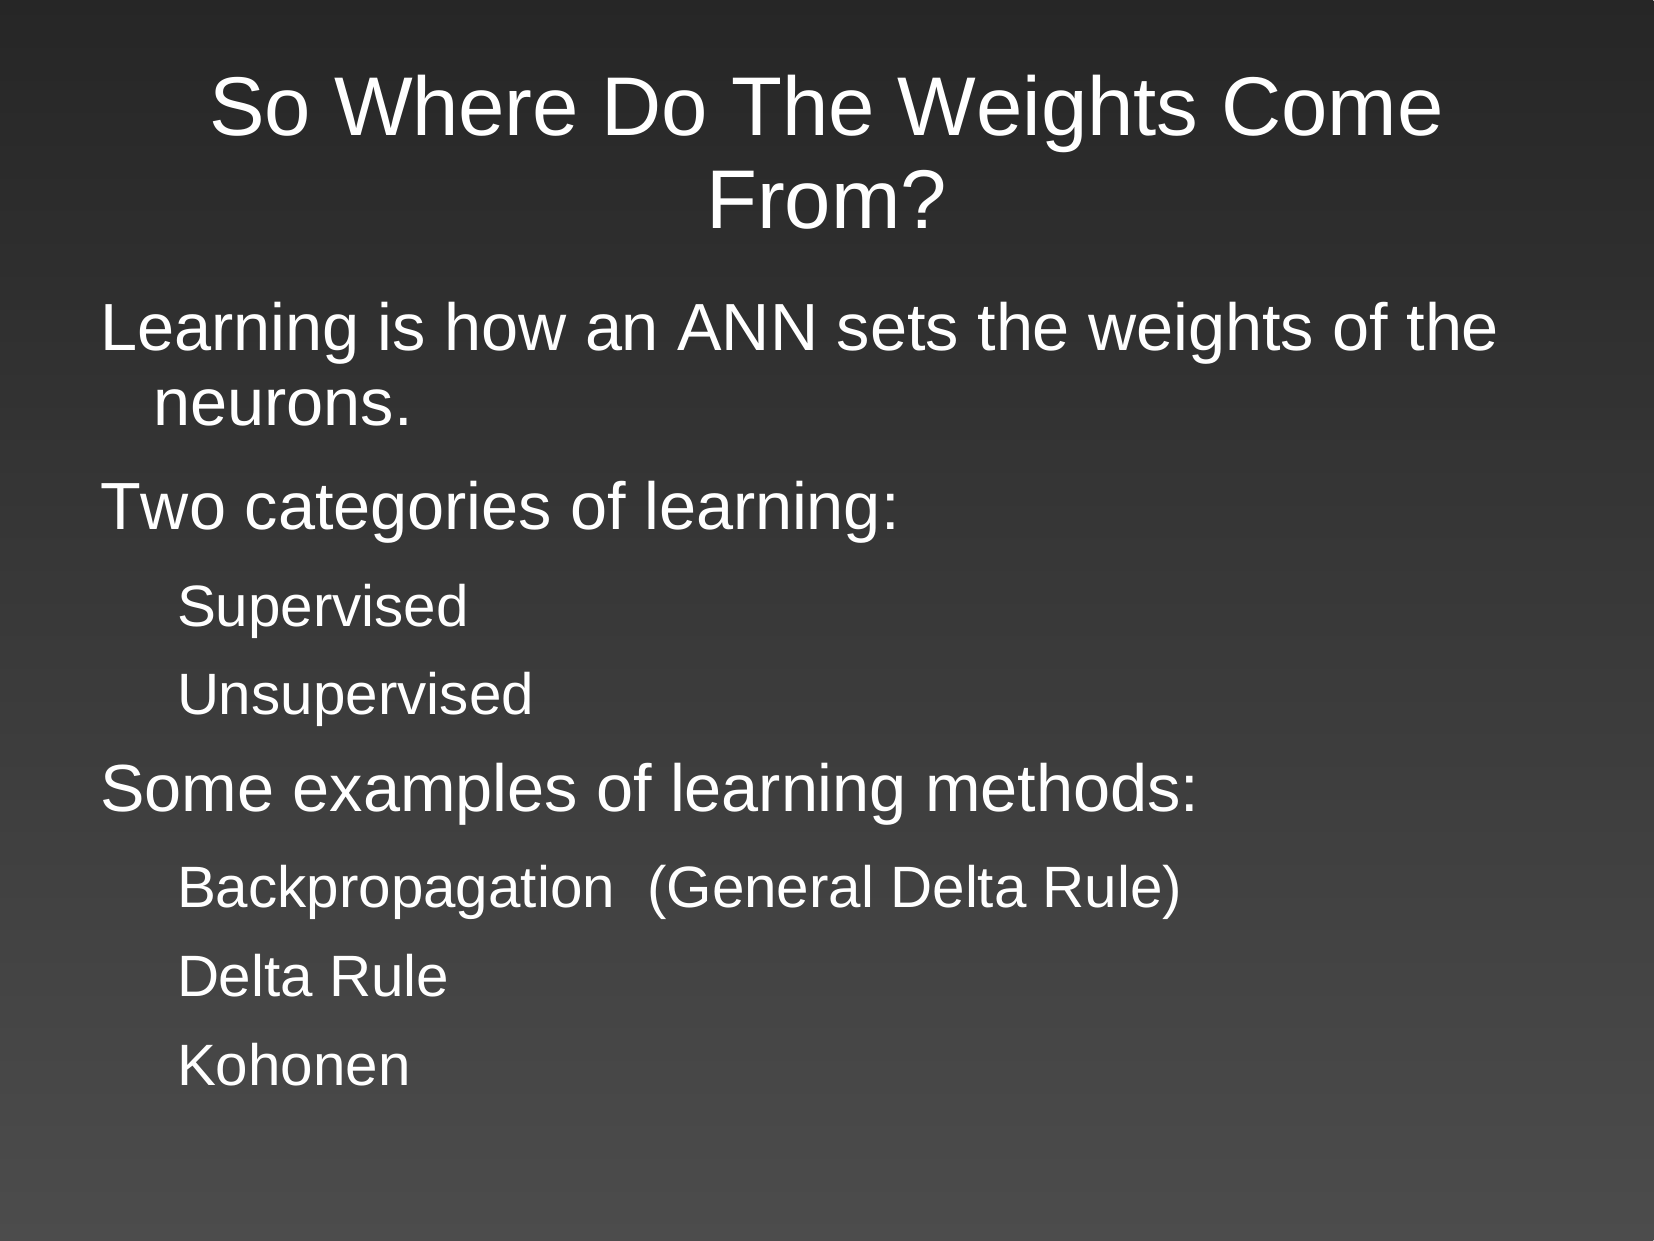

# So Where Do The Weights Come From?
Learning is how an ANN sets the weights of the neurons.
Two categories of learning:
Supervised
Unsupervised
Some examples of learning methods:
Backpropagation (General Delta Rule)
Delta Rule
Kohonen